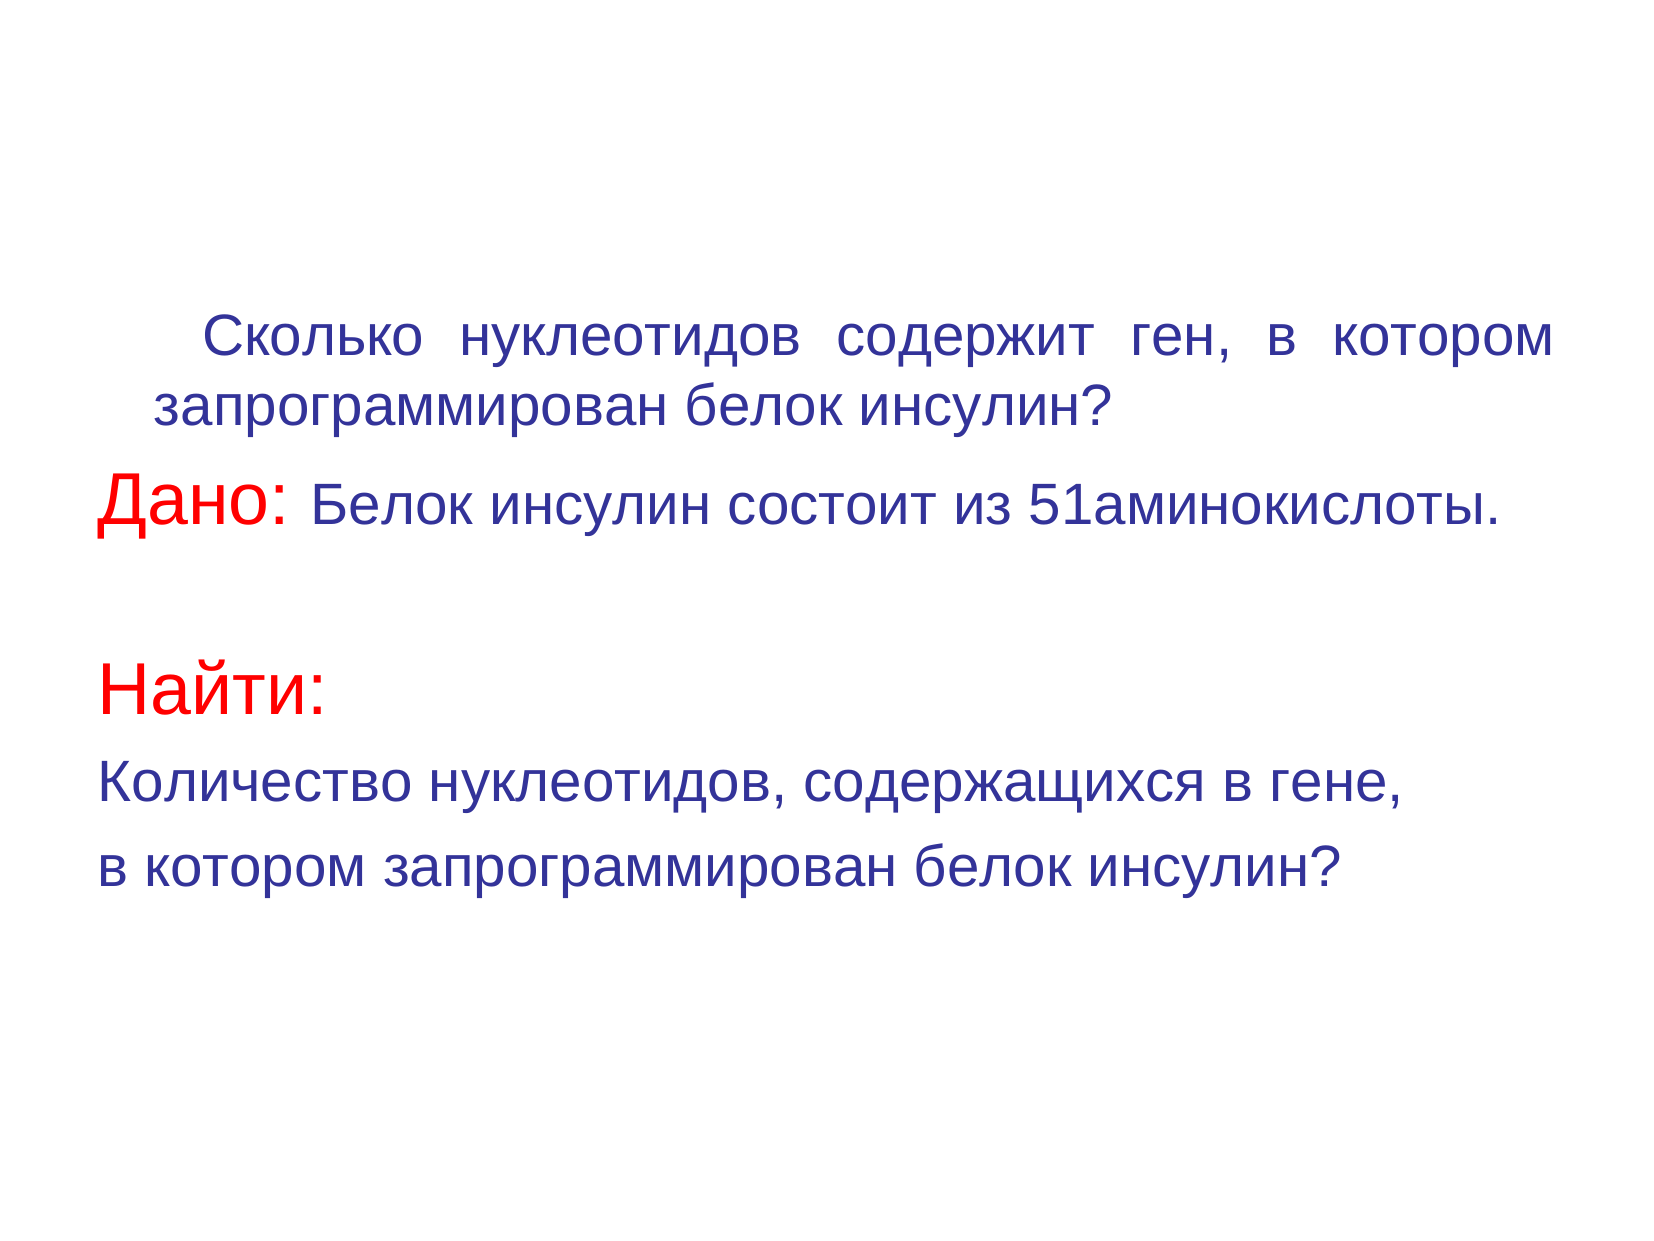

# Сколько нуклеотидов содержит ген, в котором запрограммирован белок инсулин?
Дано: Белок инсулин состоит из 51аминокислоты.
Найти:
Количество нуклеотидов, содержащихся в гене,
в котором запрограммирован белок инсулин?